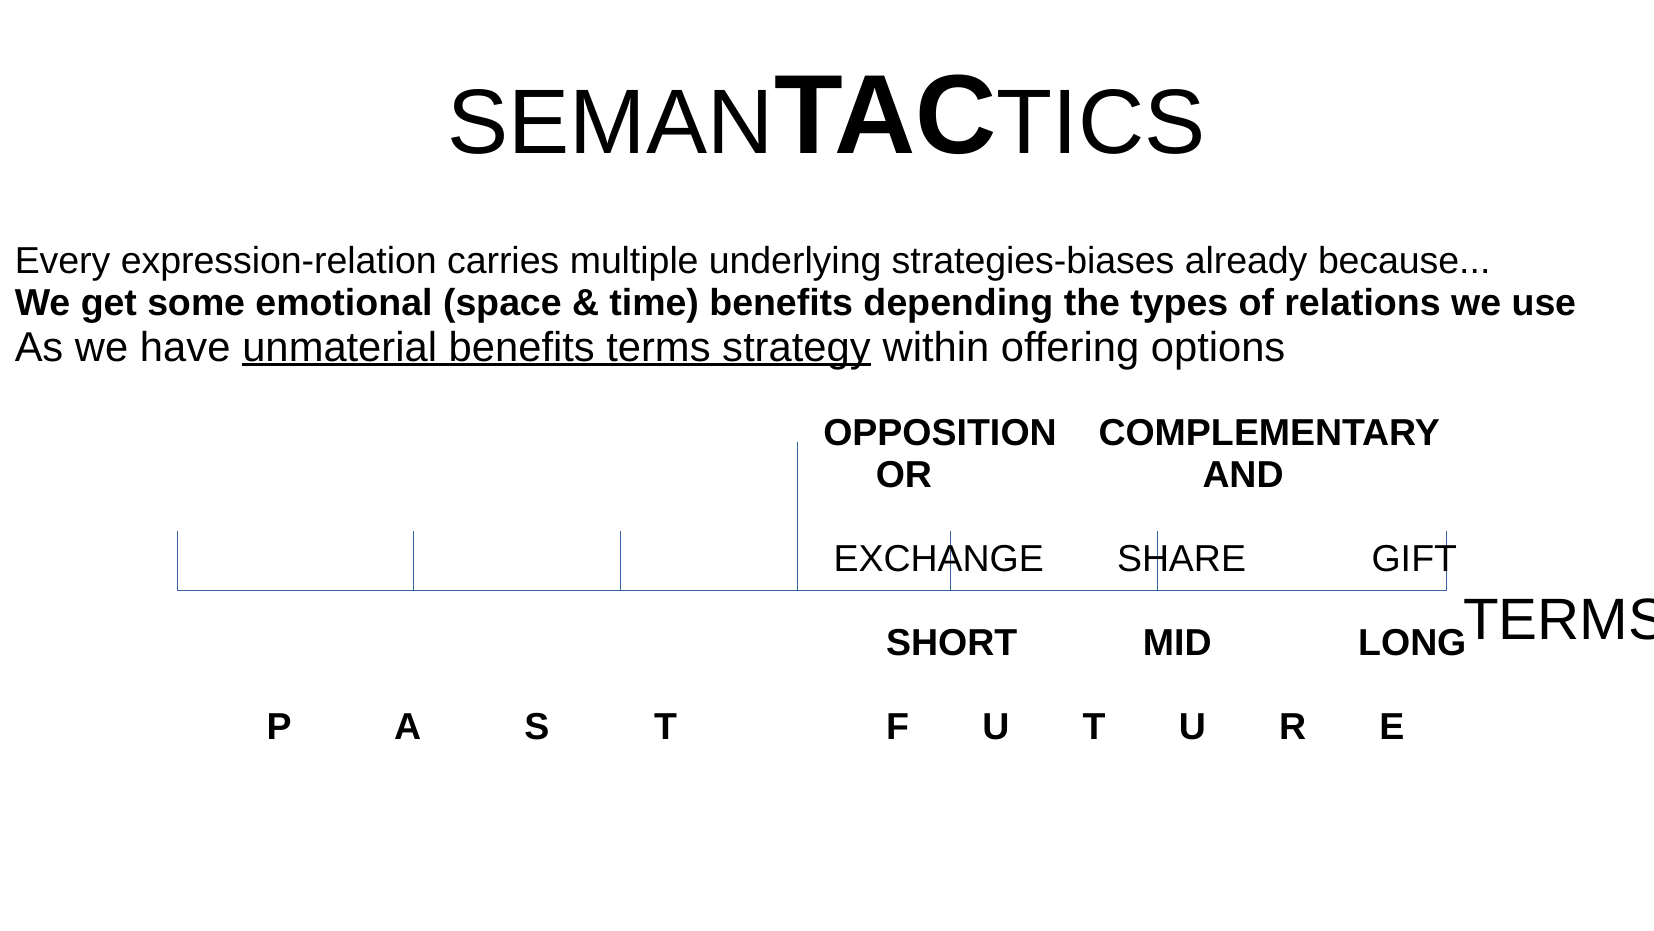

SEMANTACTICS
Every expression-relation carries multiple underlying strategies-biases already because...
We get some emotional (space & time) benefits depending the types of relations we use
As we have unmaterial benefits terms strategy within offering options
 OPPOSITION COMPLEMENTARY
 OR AND
 EXCHANGE SHARE GIFT
 SHORT MID LONG
 P A S T F U T U R E
# TERMS